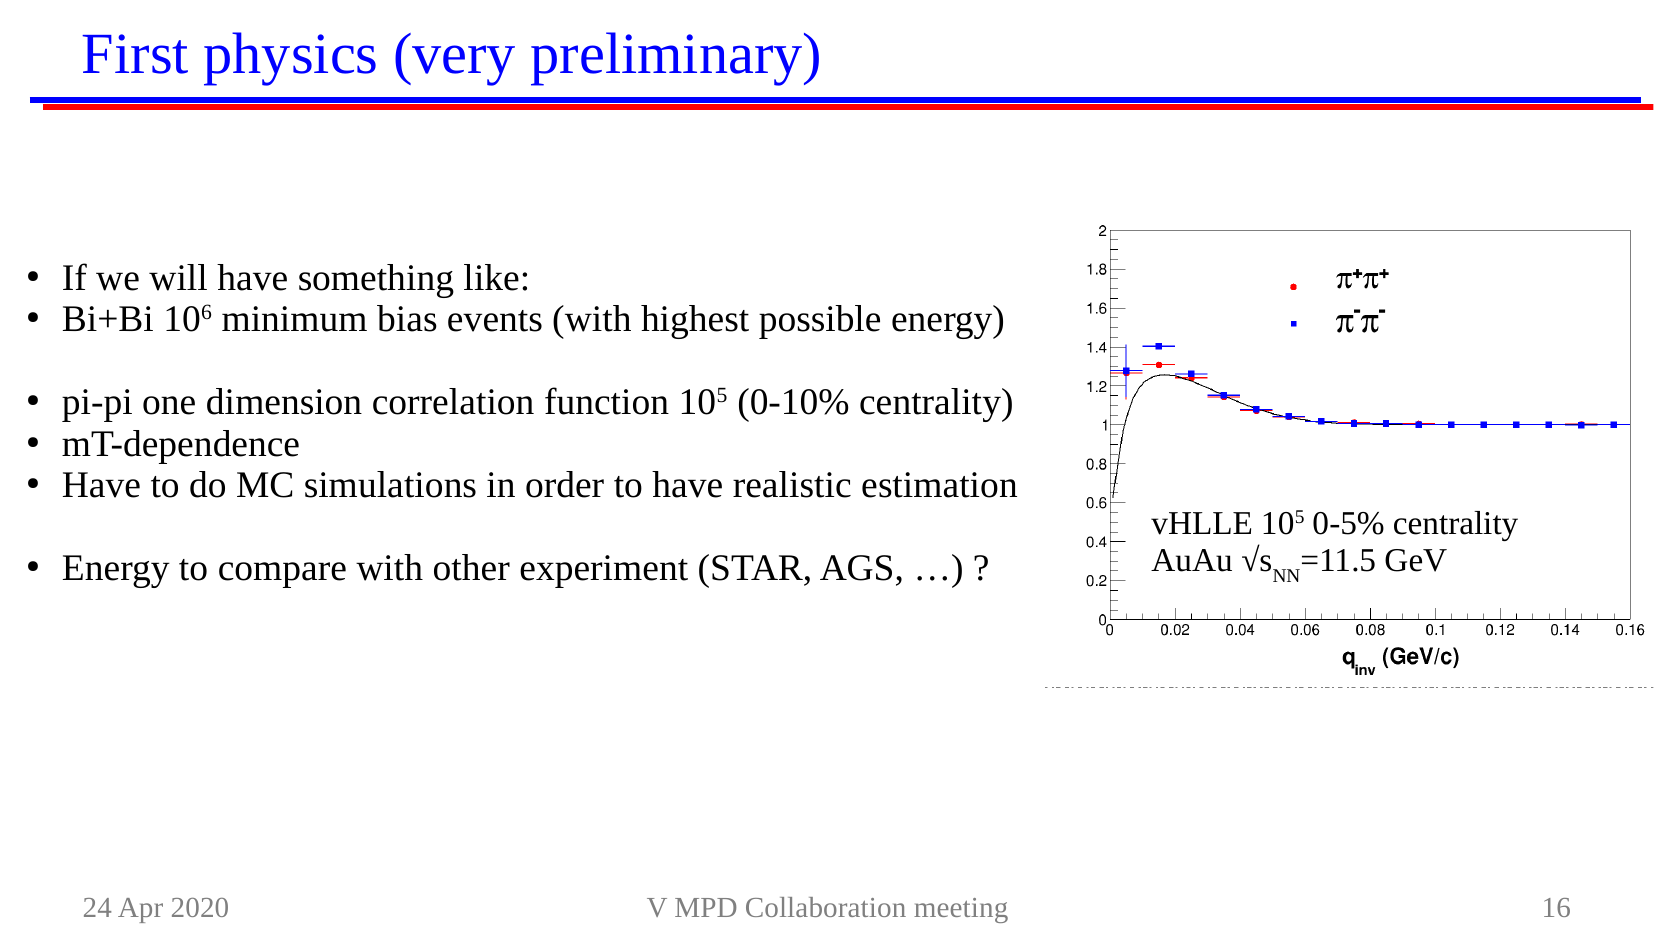

# First physics (very preliminary)
If we will have something like:
Bi+Bi 106 minimum bias events (with highest possible energy)
pi-pi one dimension correlation function 105 (0-10% centrality)
mT-dependence
Have to do MC simulations in order to have realistic estimation
Energy to compare with other experiment (STAR, AGS, …) ?
vHLLE 105 0-5% centrality
AuAu √sNN=11.5 GeV
24 Apr 2020
V MPD Collaboration meeting
16